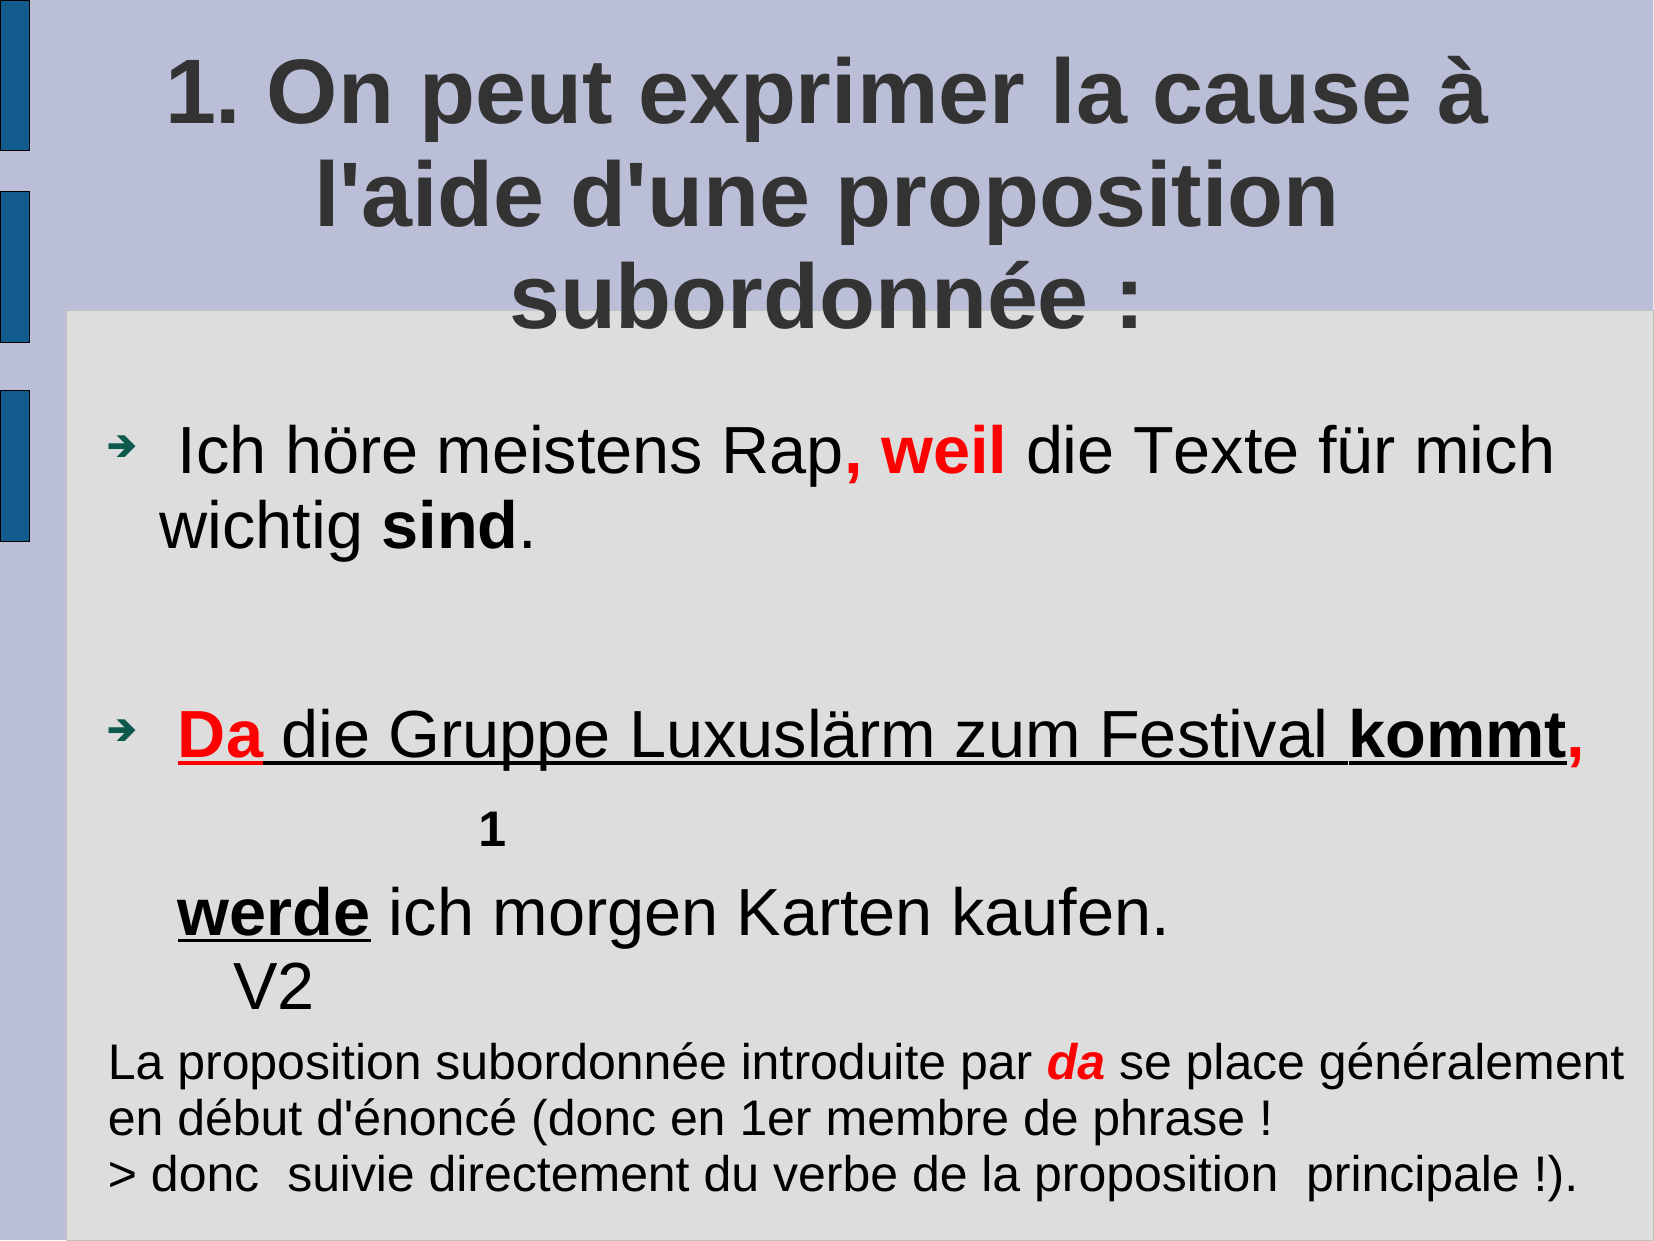

# 1. On peut exprimer la cause à l'aide d'une proposition subordonnée :
 Ich höre meistens Rap, weil die Texte für mich wichtig sind.
 Da die Gruppe Luxuslärm zum Festival kommt,
1
 werde ich morgen Karten kaufen.							V2
La proposition subordonnée introduite par da se place généralement
en début d'énoncé (donc en 1er membre de phrase !
> donc suivie directement du verbe de la proposition principale !).